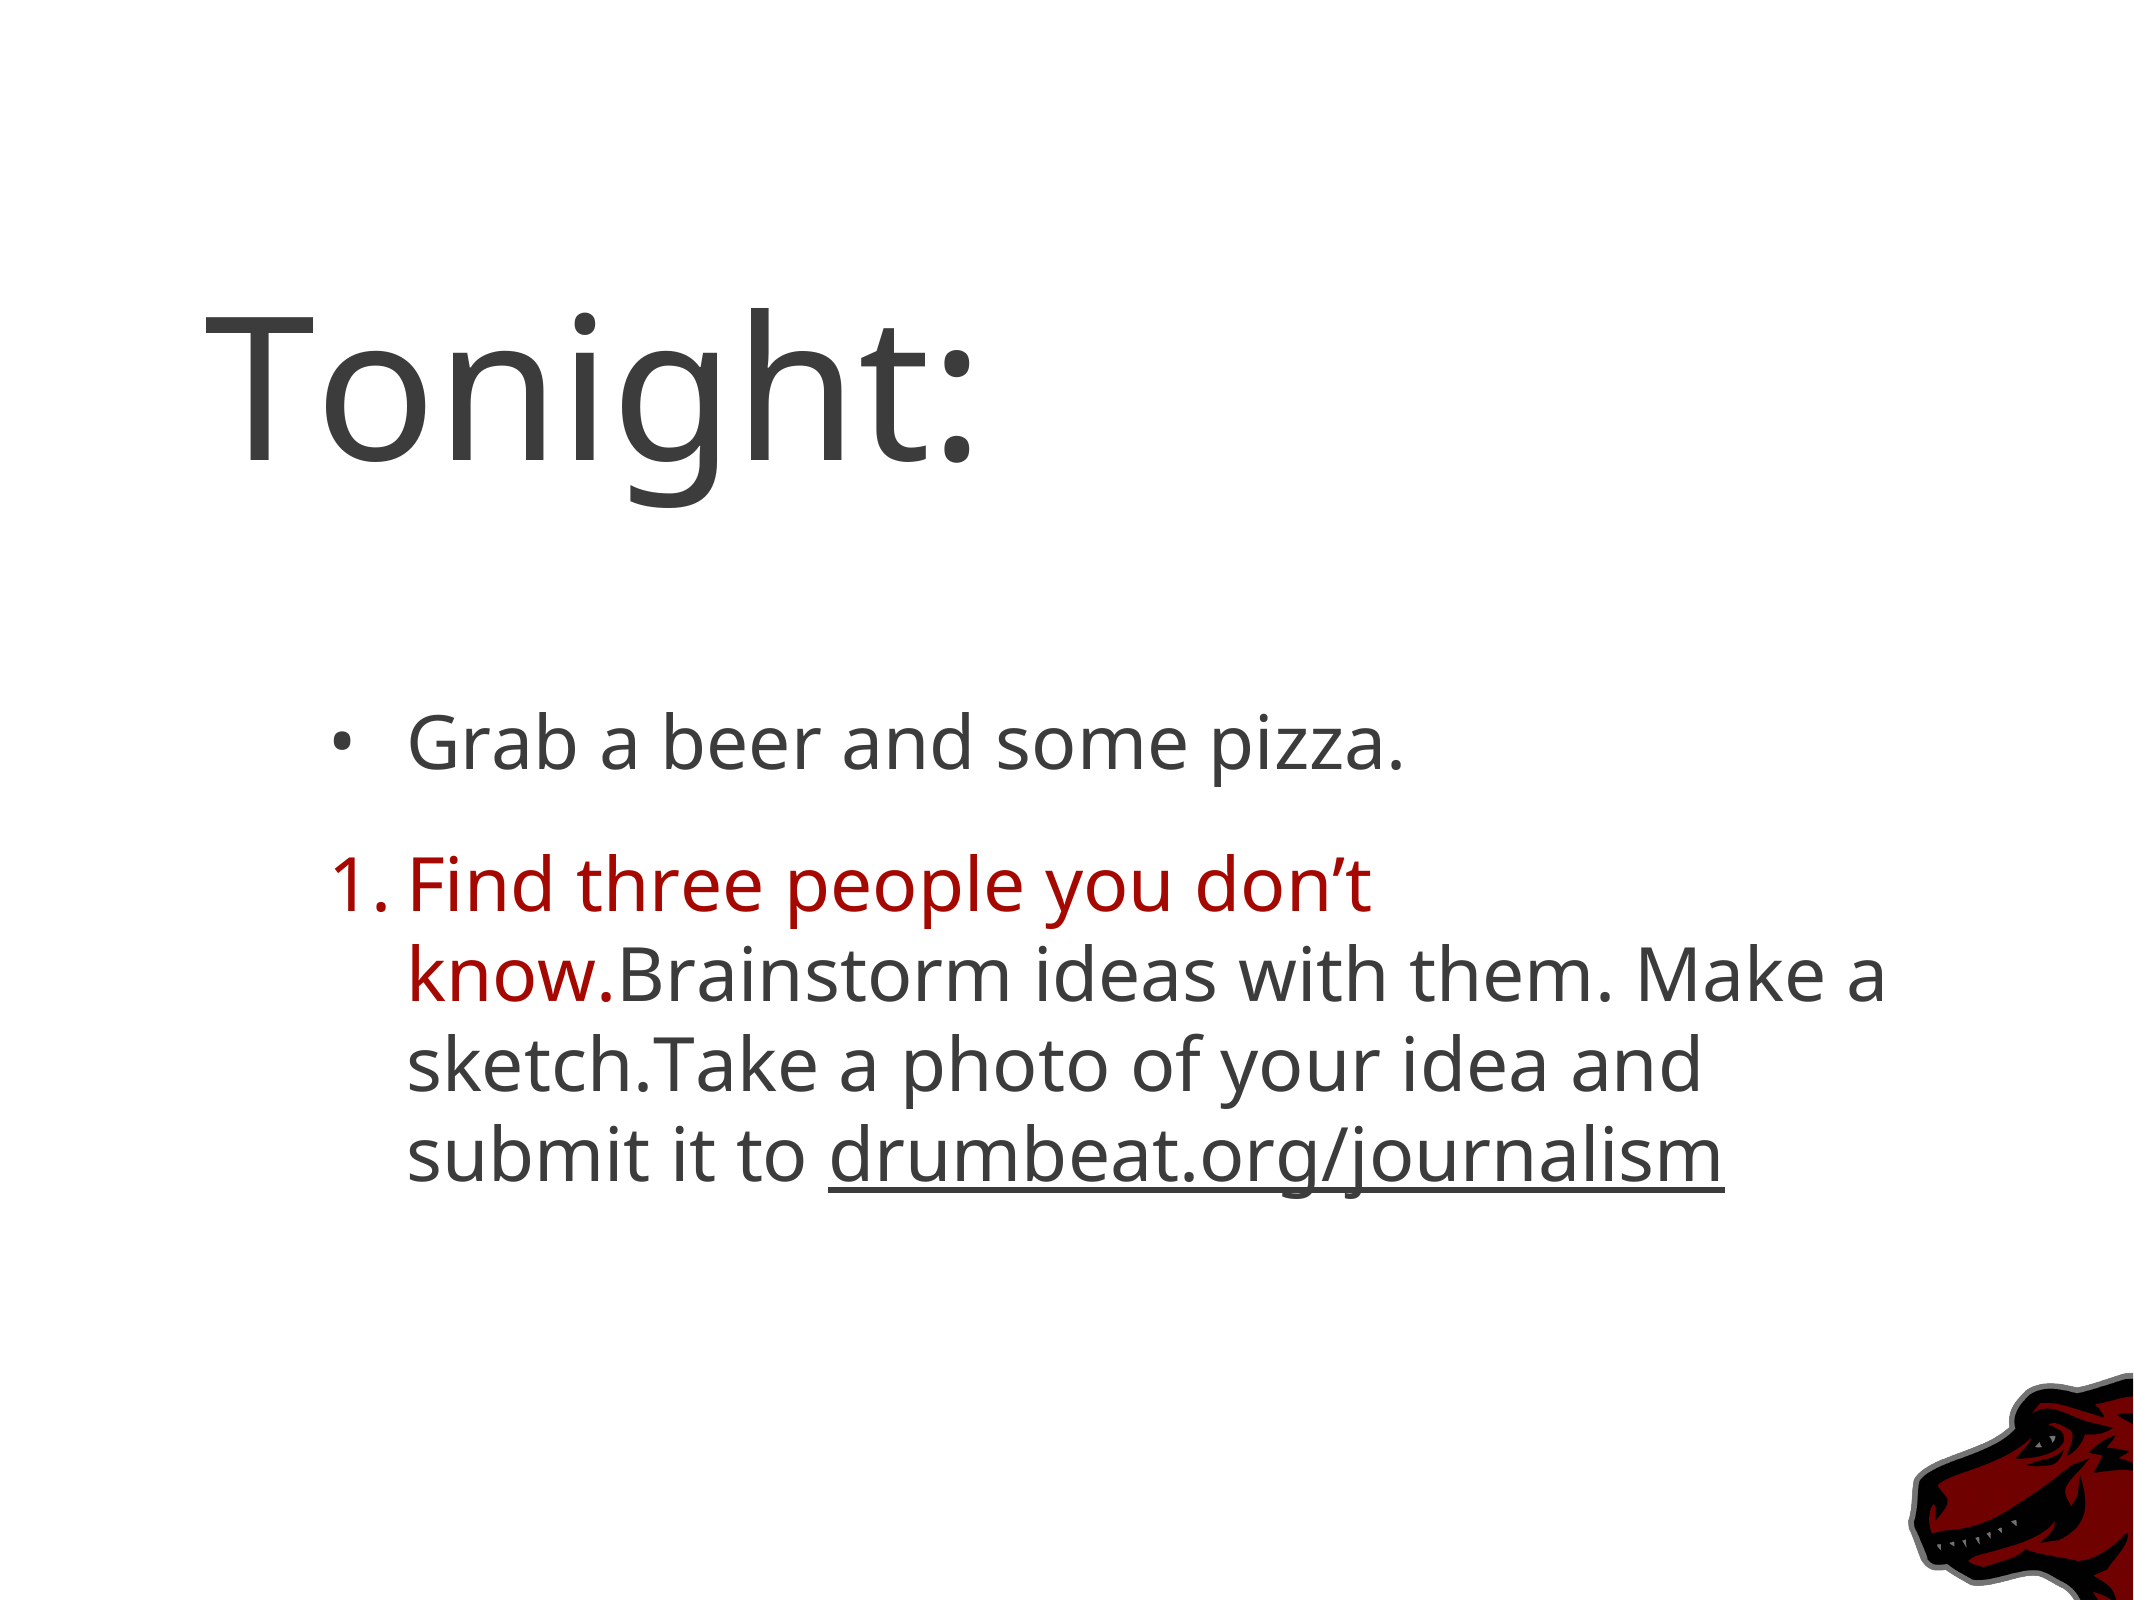

Tonight:
Grab a beer and some pizza.
Find three people you don’t know.Brainstorm ideas with them. Make a sketch.Take a photo of your idea and submit it to drumbeat.org/journalism